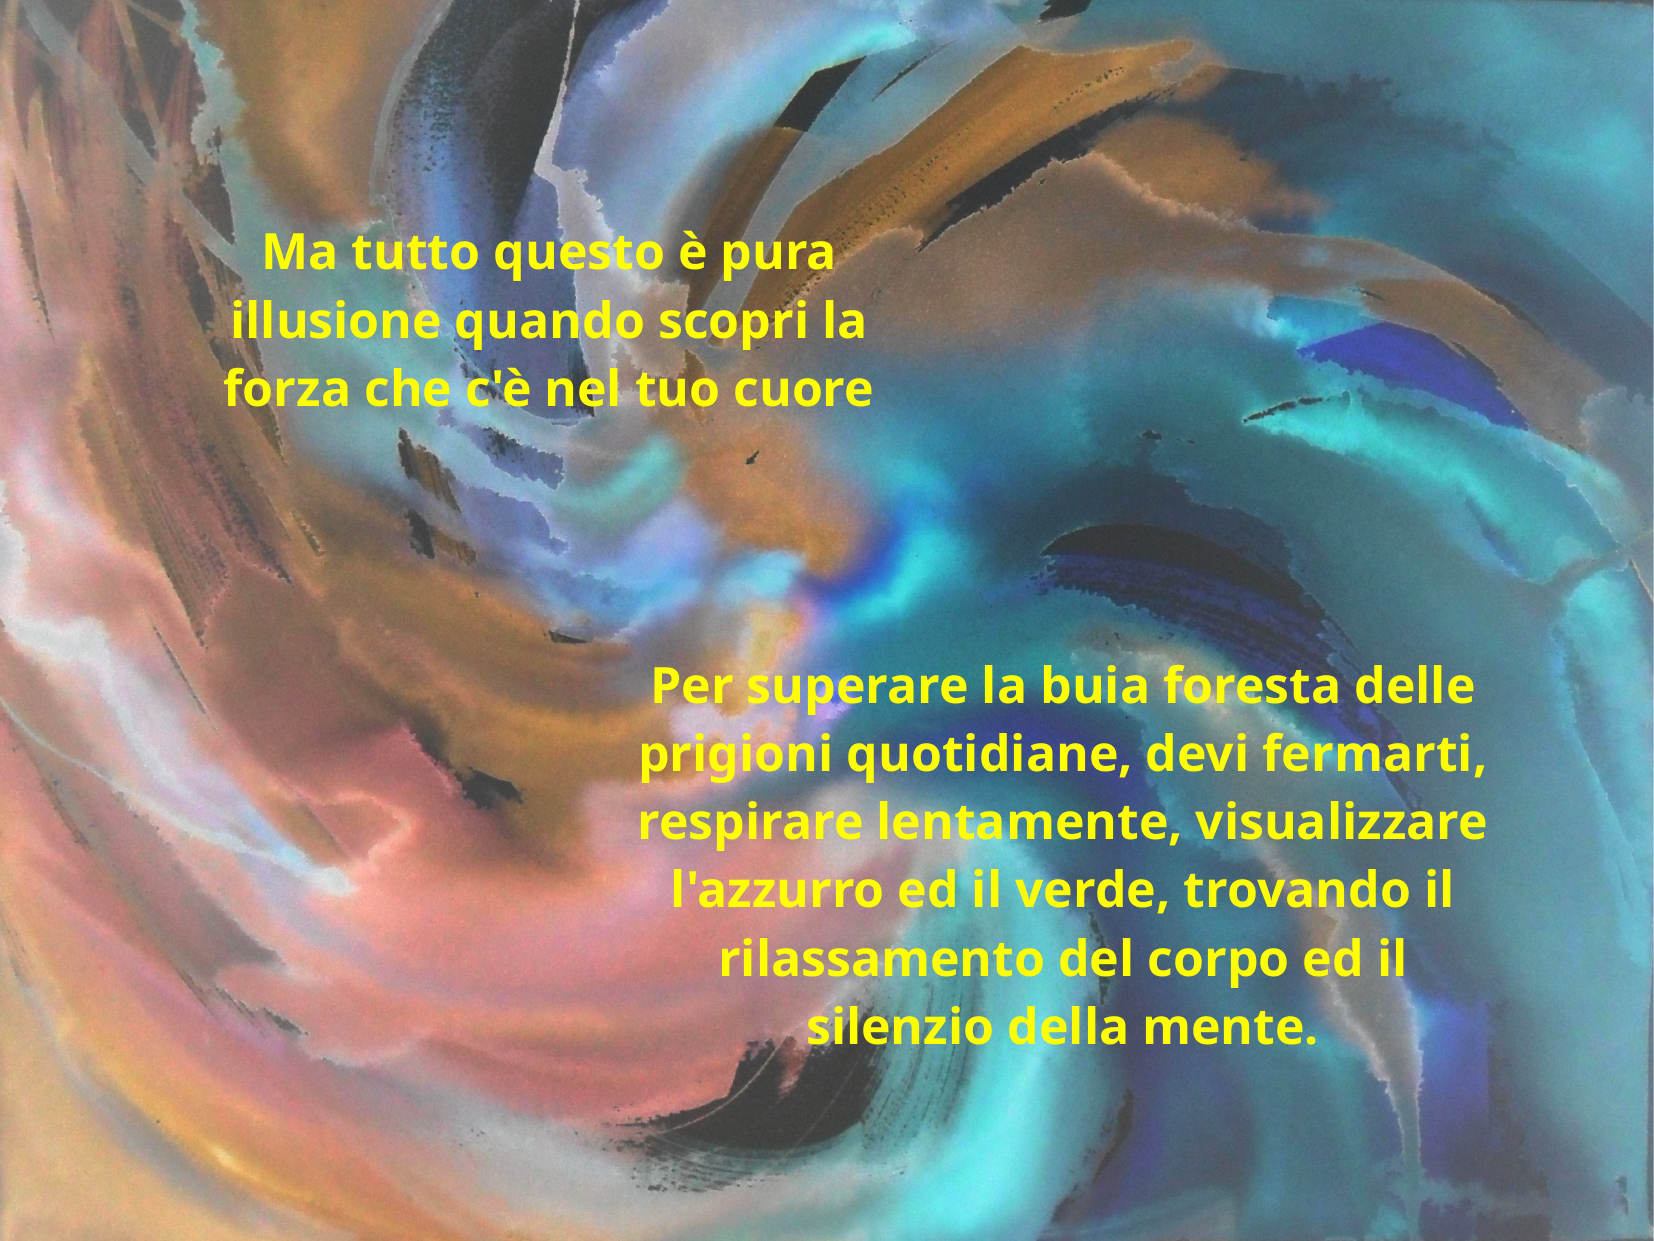

# Ma tutto questo è pura illusione quando scopri la forza che c'è nel tuo cuore
Per superare la buia foresta delle prigioni quotidiane, devi fermarti, respirare lentamente, visualizzare l'azzurro ed il verde, trovando il rilassamento del corpo ed il silenzio della mente.